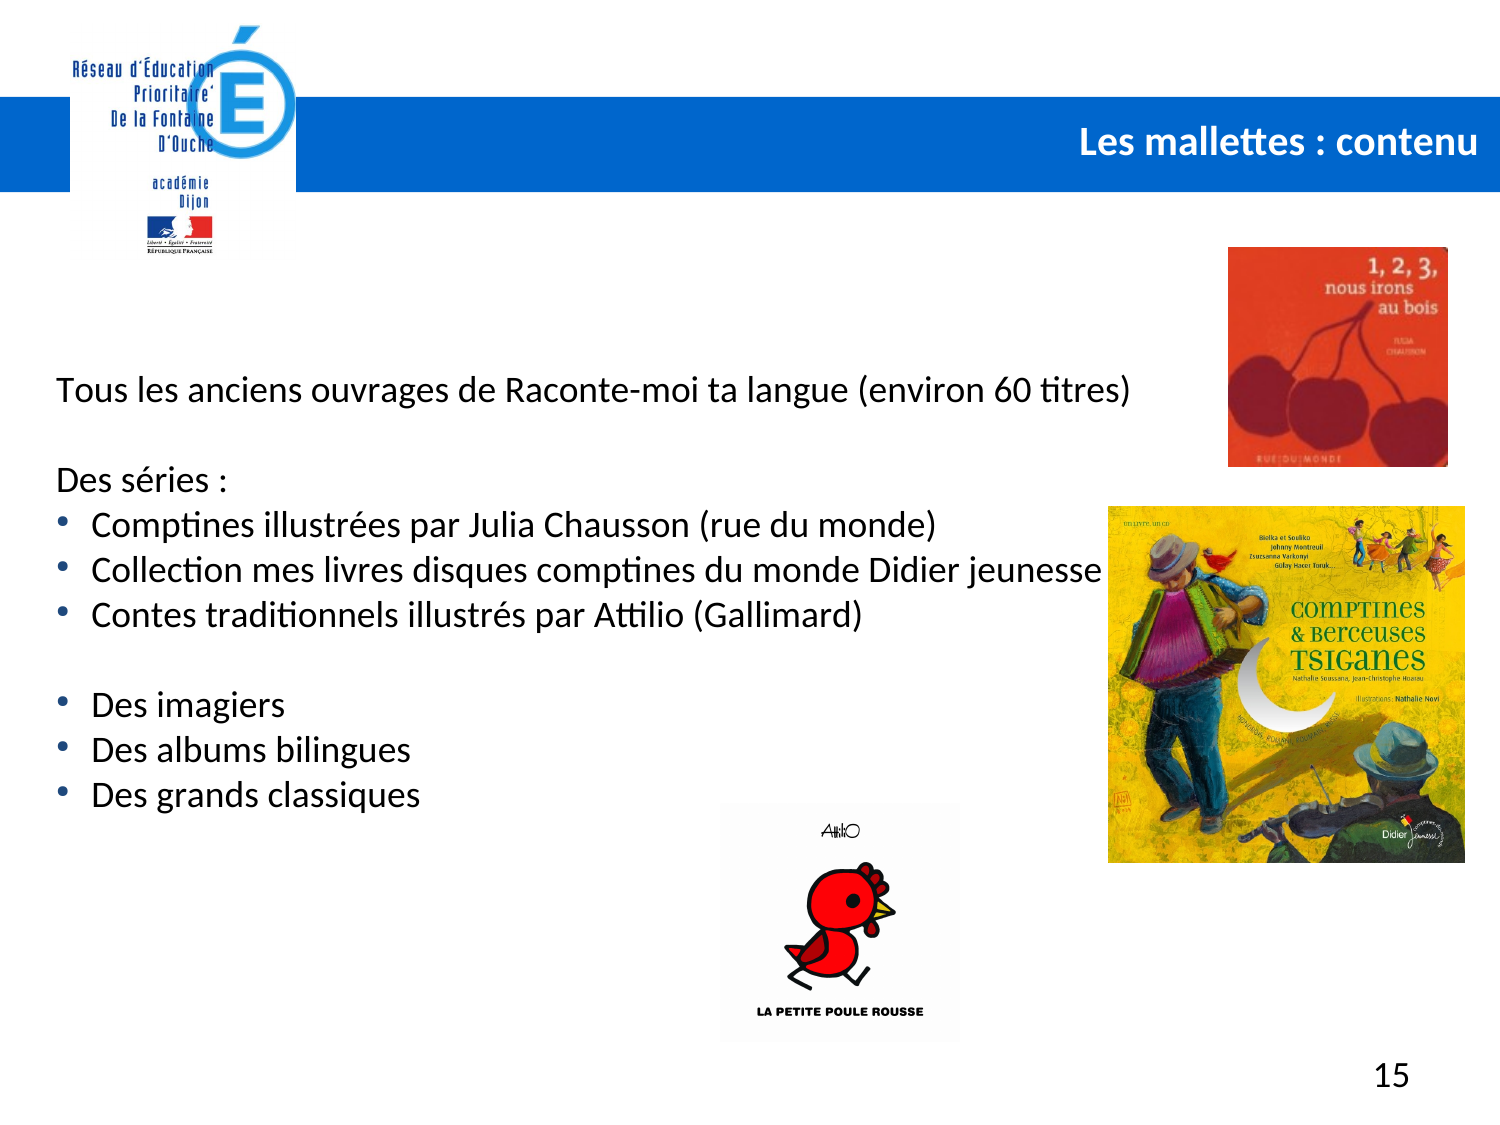

Les mallettes : contenu
Tous les anciens ouvrages de Raconte-moi ta langue (environ 60 titres)
Des séries :
Comptines illustrées par Julia Chausson (rue du monde)
Collection mes livres disques comptines du monde Didier jeunesse
Contes traditionnels illustrés par Attilio (Gallimard)
Des imagiers
Des albums bilingues
Des grands classiques